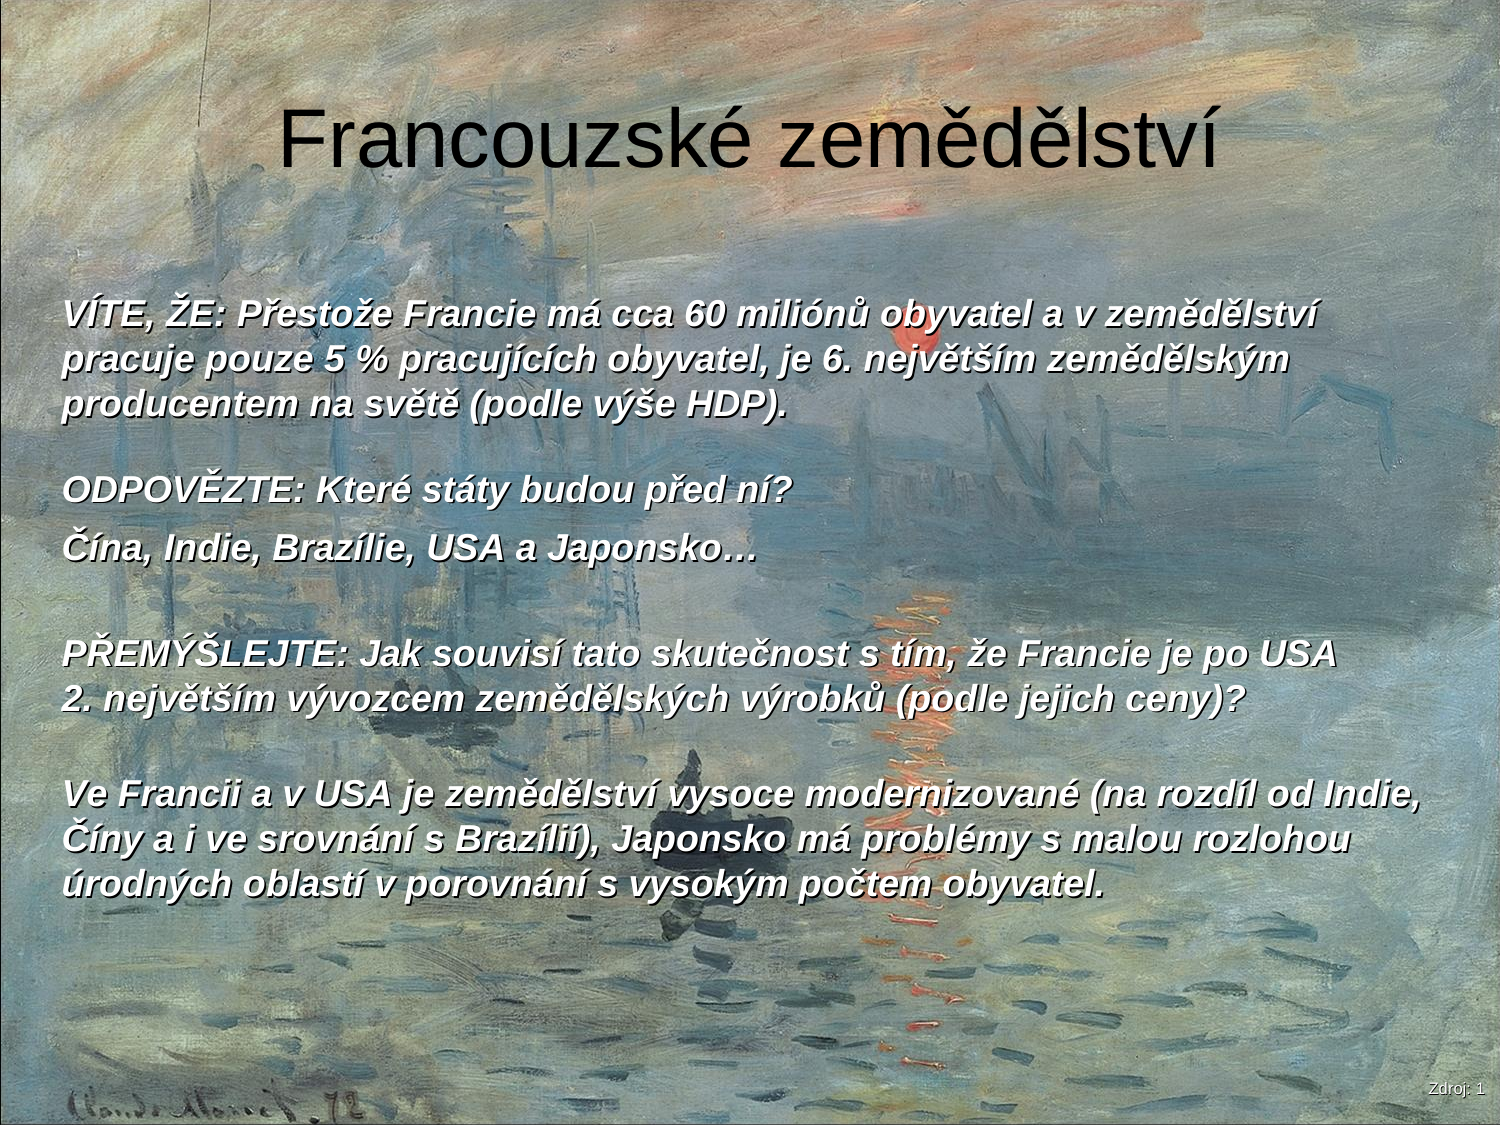

# Francouzské zemědělství
VÍTE, ŽE: Přestože Francie má cca 60 miliónů obyvatel a v zemědělství pracuje pouze 5 % pracujících obyvatel, je 6. největším zemědělským producentem na světě (podle výše HDP).
ODPOVĚZTE: Které státy budou před ní?
Čína, Indie, Brazílie, USA a Japonsko…
PŘEMÝŠLEJTE: Jak souvisí tato skutečnost s tím, že Francie je po USA
2. největším vývozcem zemědělských výrobků (podle jejich ceny)?
Ve Francii a v USA je zemědělství vysoce modernizované (na rozdíl od Indie, Číny a i ve srovnání s Brazílií), Japonsko má problémy s malou rozlohou úrodných oblastí v porovnání s vysokým počtem obyvatel.
Zdroj: 1